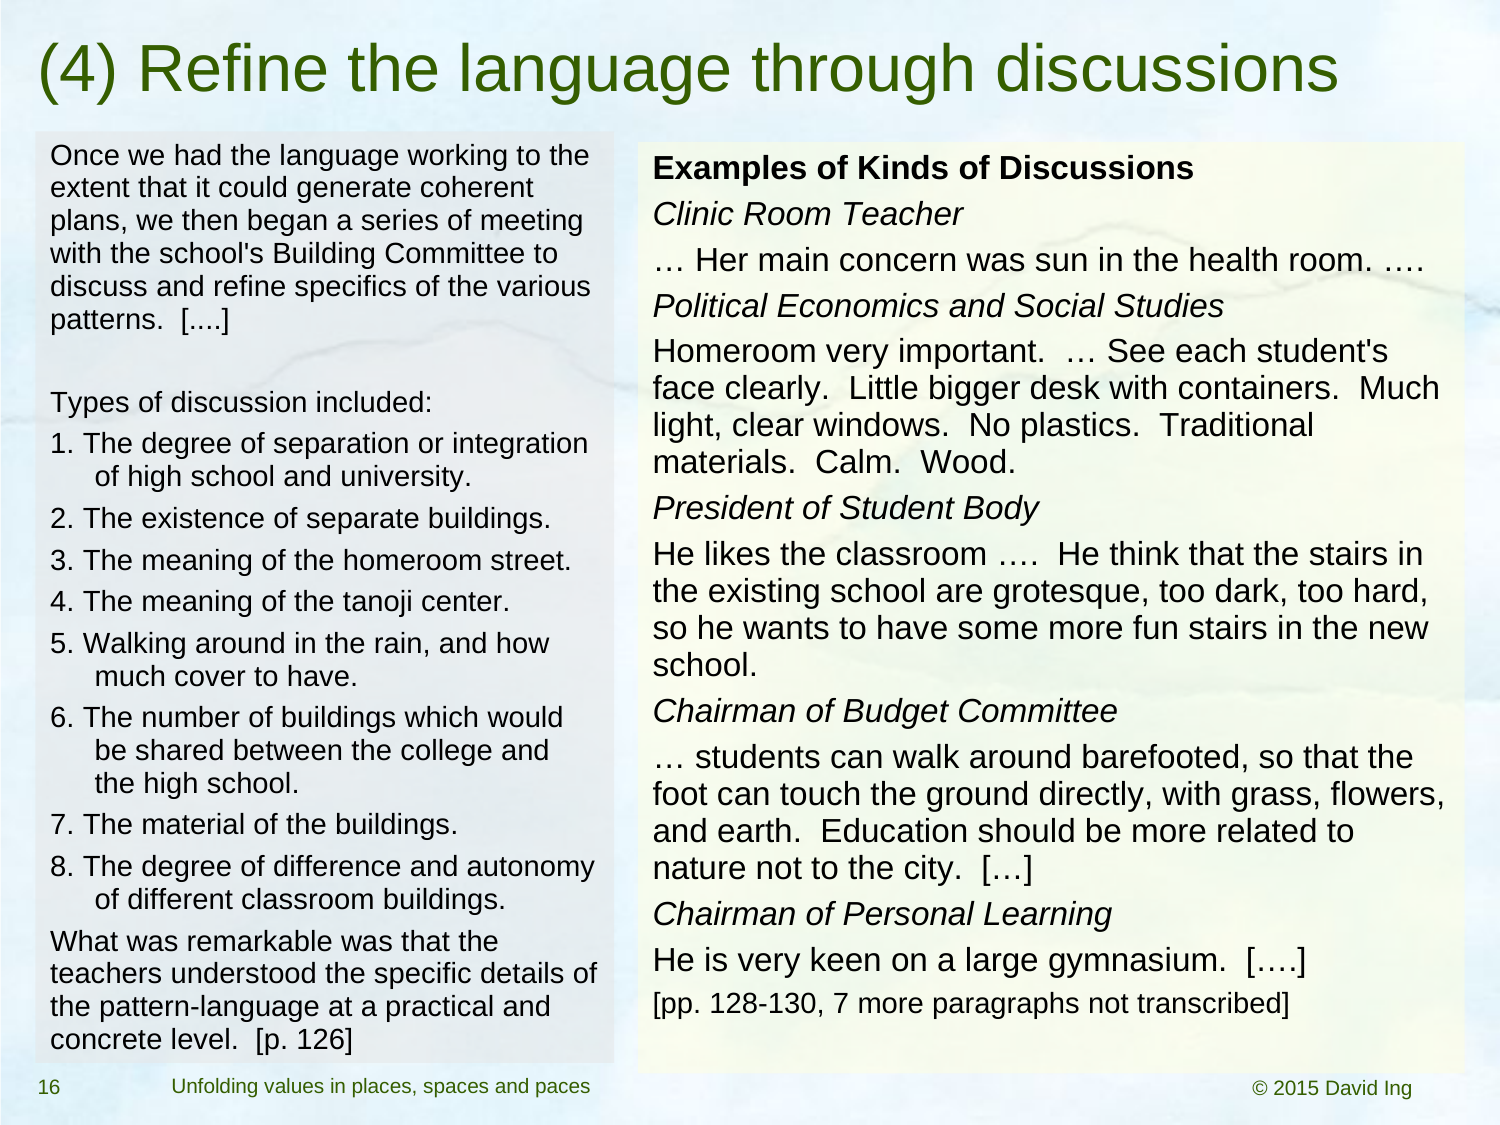

# (4) Refine the language through discussions
Once we had the language working to the extent that it could generate coherent plans, we then began a series of meeting with the school's Building Committee to discuss and refine specifics of the various patterns. [....]
Types of discussion included:
 The degree of separation or integration of high school and university.
 The existence of separate buildings.
 The meaning of the homeroom street.
 The meaning of the tanoji center.
 Walking around in the rain, and how much cover to have.
 The number of buildings which would be shared between the college and the high school.
 The material of the buildings.
 The degree of difference and autonomy of different classroom buildings.
What was remarkable was that the teachers understood the specific details of the pattern-language at a practical and concrete level. [p. 126]
Examples of Kinds of Discussions
Clinic Room Teacher
… Her main concern was sun in the health room. ….
Political Economics and Social Studies
Homeroom very important. … See each student's face clearly. Little bigger desk with containers. Much light, clear windows. No plastics. Traditional materials. Calm. Wood.
President of Student Body
He likes the classroom …. He think that the stairs in the existing school are grotesque, too dark, too hard, so he wants to have some more fun stairs in the new school.
Chairman of Budget Committee
… students can walk around barefooted, so that the foot can touch the ground directly, with grass, flowers, and earth. Education should be more related to nature not to the city. […]
Chairman of Personal Learning
He is very keen on a large gymnasium. [….]
[pp. 128-130, 7 more paragraphs not transcribed]
Unfolding values in places, spaces and paces
16